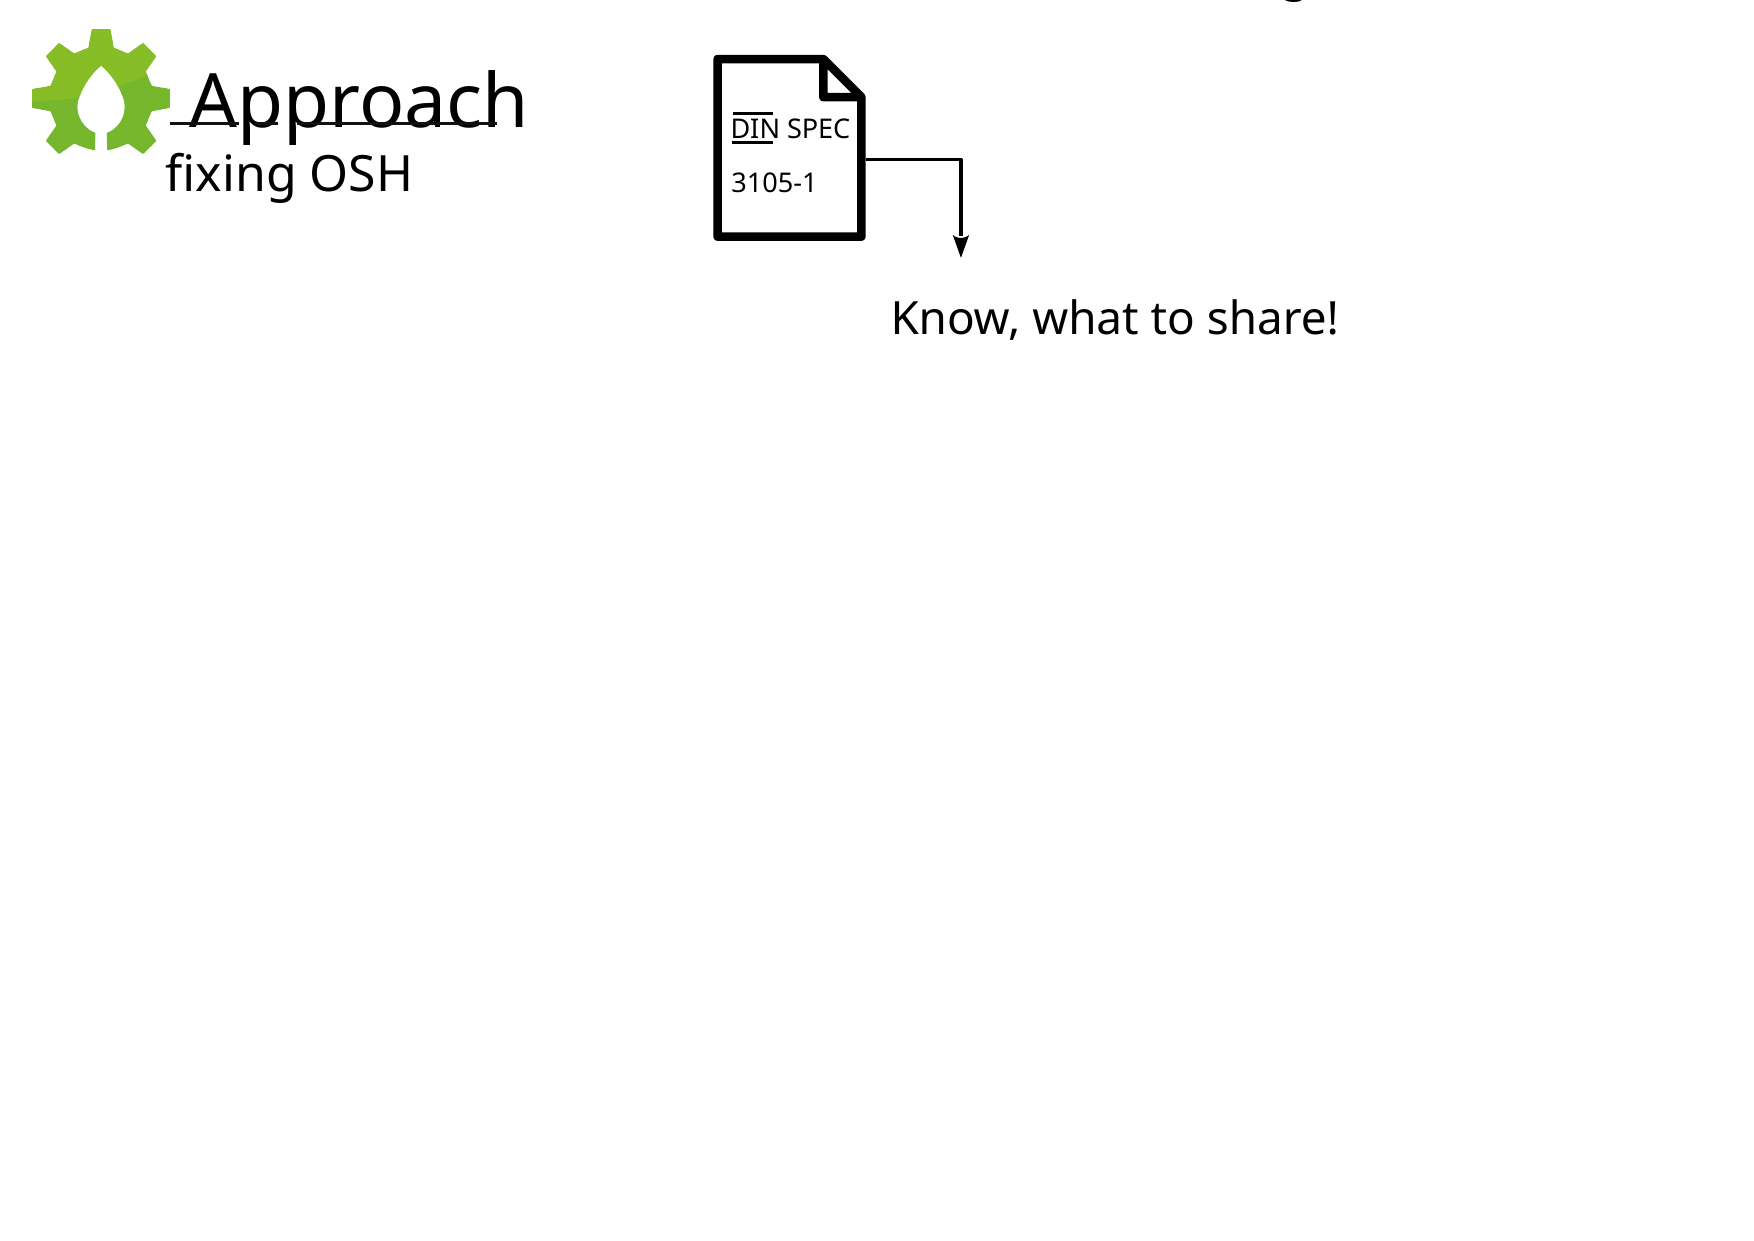

Clear definition of minimum requirements for the 4 rights
common ground of what needs to be shared
Approach
DIN SPEC
3105-1
fixing OSH
Know, what to share!